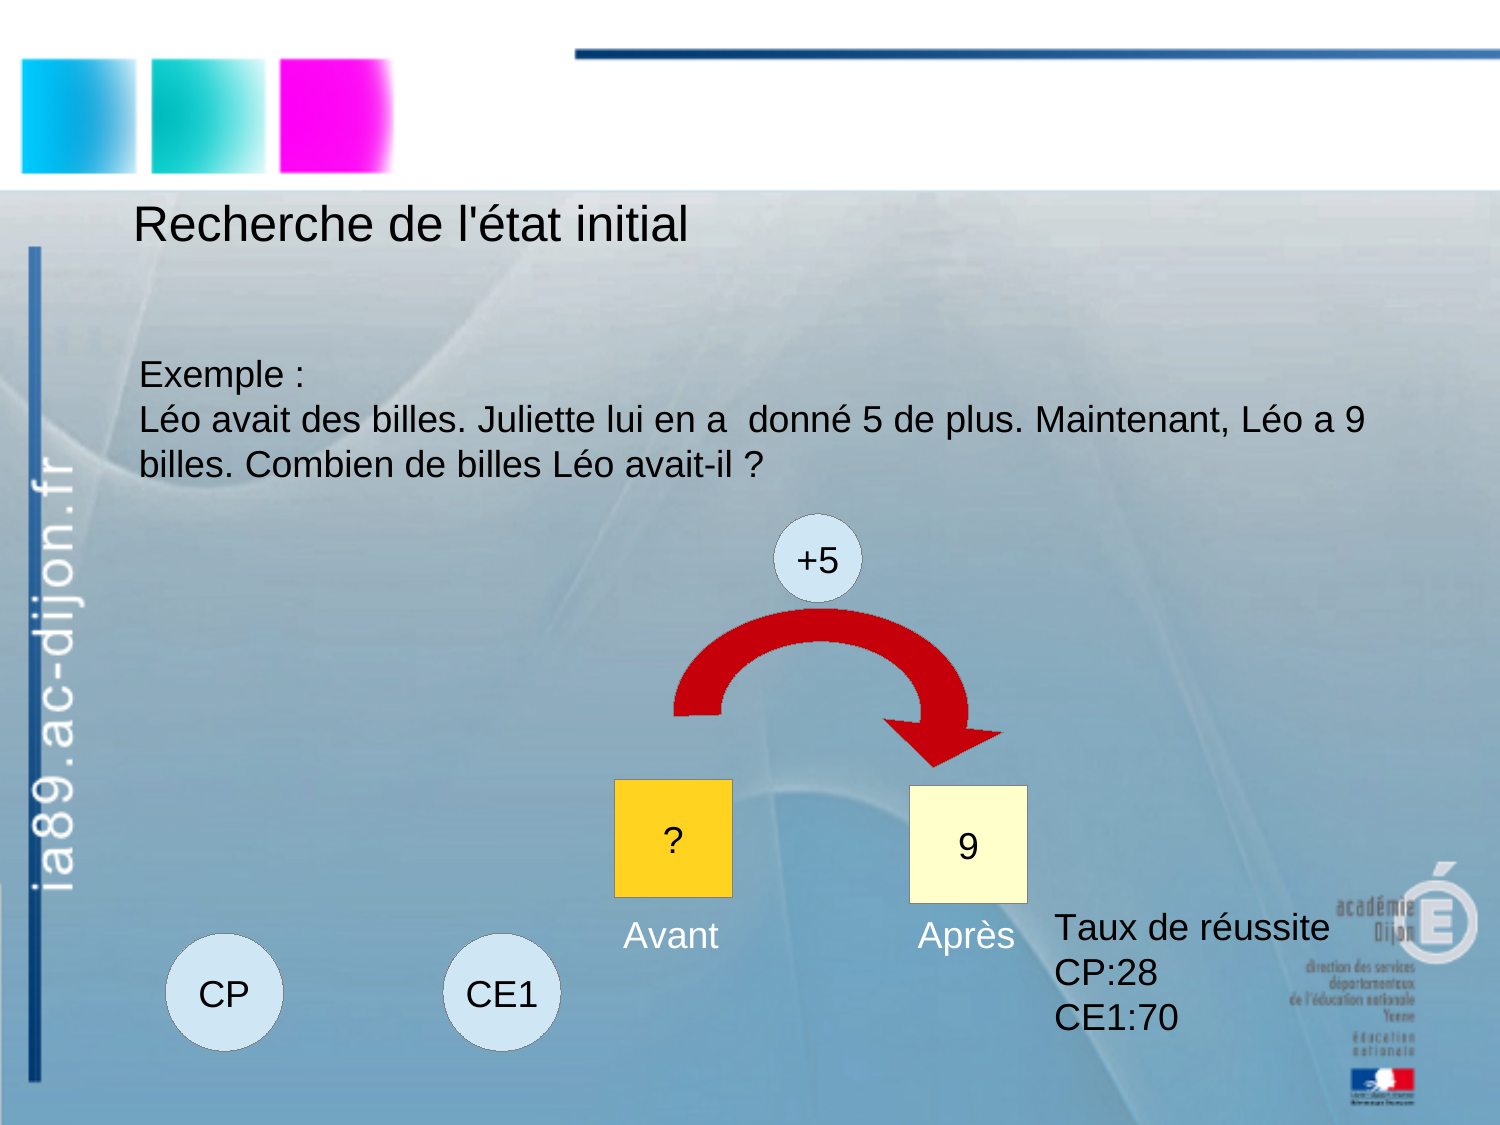

Recherche de l'état initial
Exemple :
Léo avait des billes. Juliette lui en a donné 5 de plus. Maintenant, Léo a 9 billes. Combien de billes Léo avait-il ?
+5
?
9
Taux de réussite
CP:28
CE1:70
Avant			Après
CP
CE1